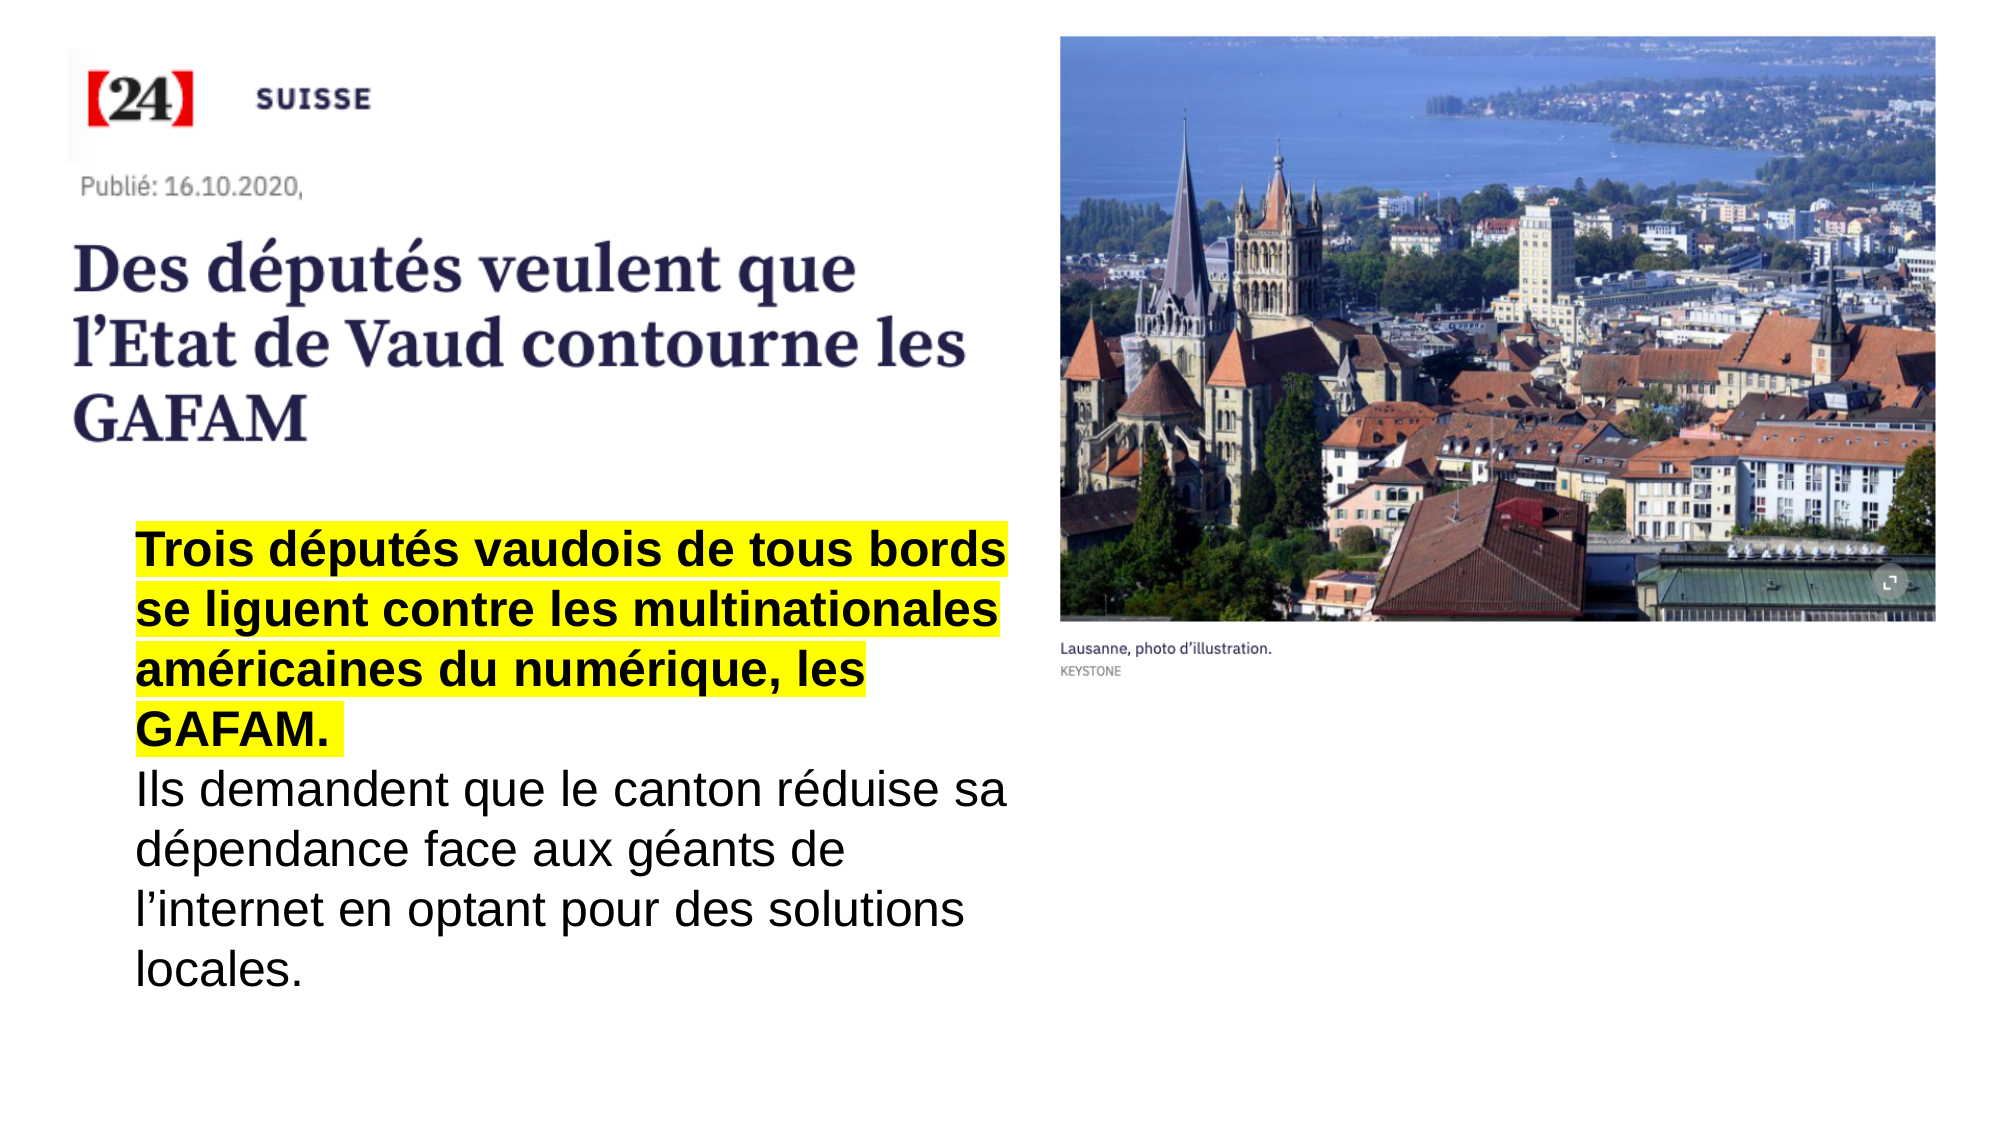

Trois députés vaudois de tous bords se liguent contre les multinationales américaines du numérique, les GAFAM.
Ils demandent que le canton réduise sa dépendance face aux géants de l’internet en optant pour des solutions locales.